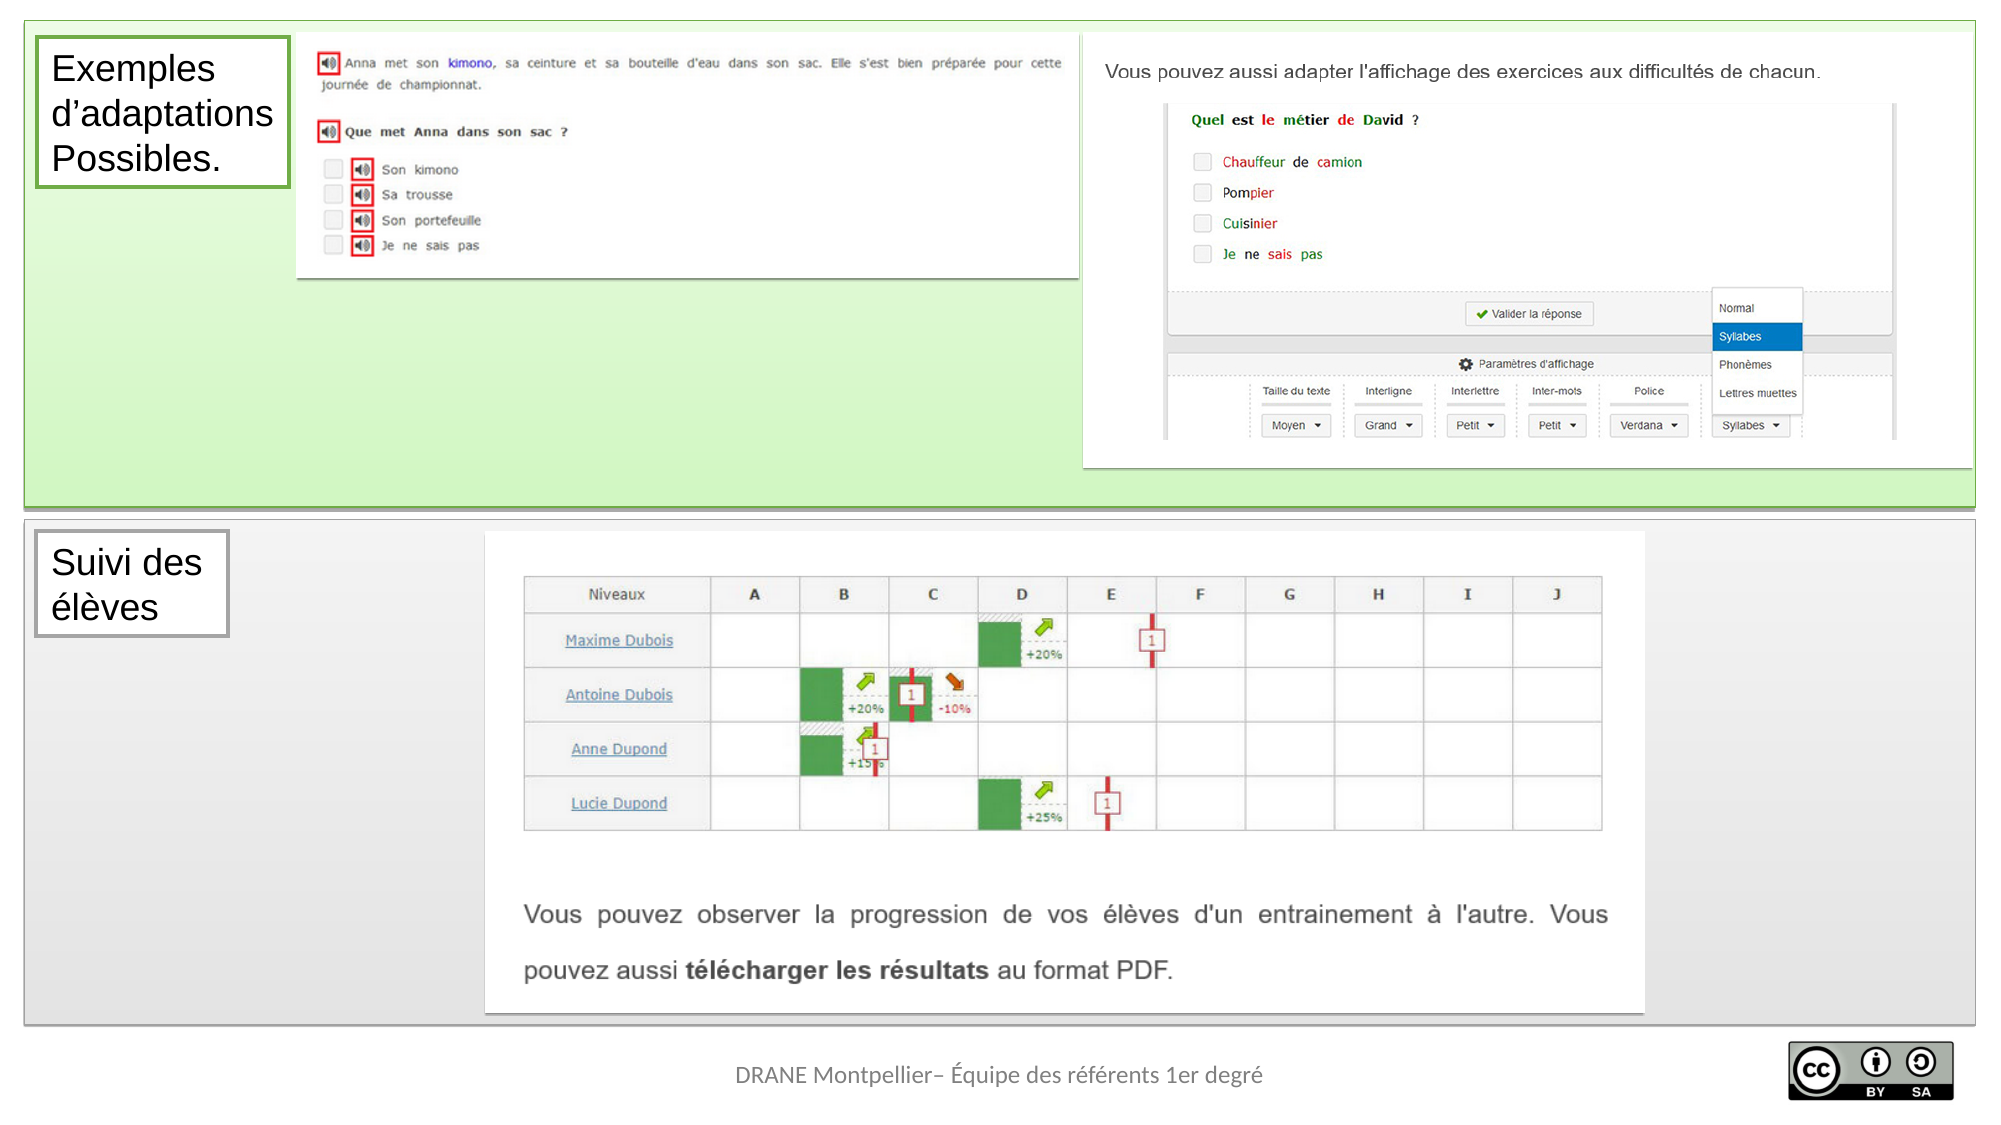

Exemples
d’adaptations
Possibles.
Suivi des
élèves
DRANE Montpellier– Équipe des référents 1er degré